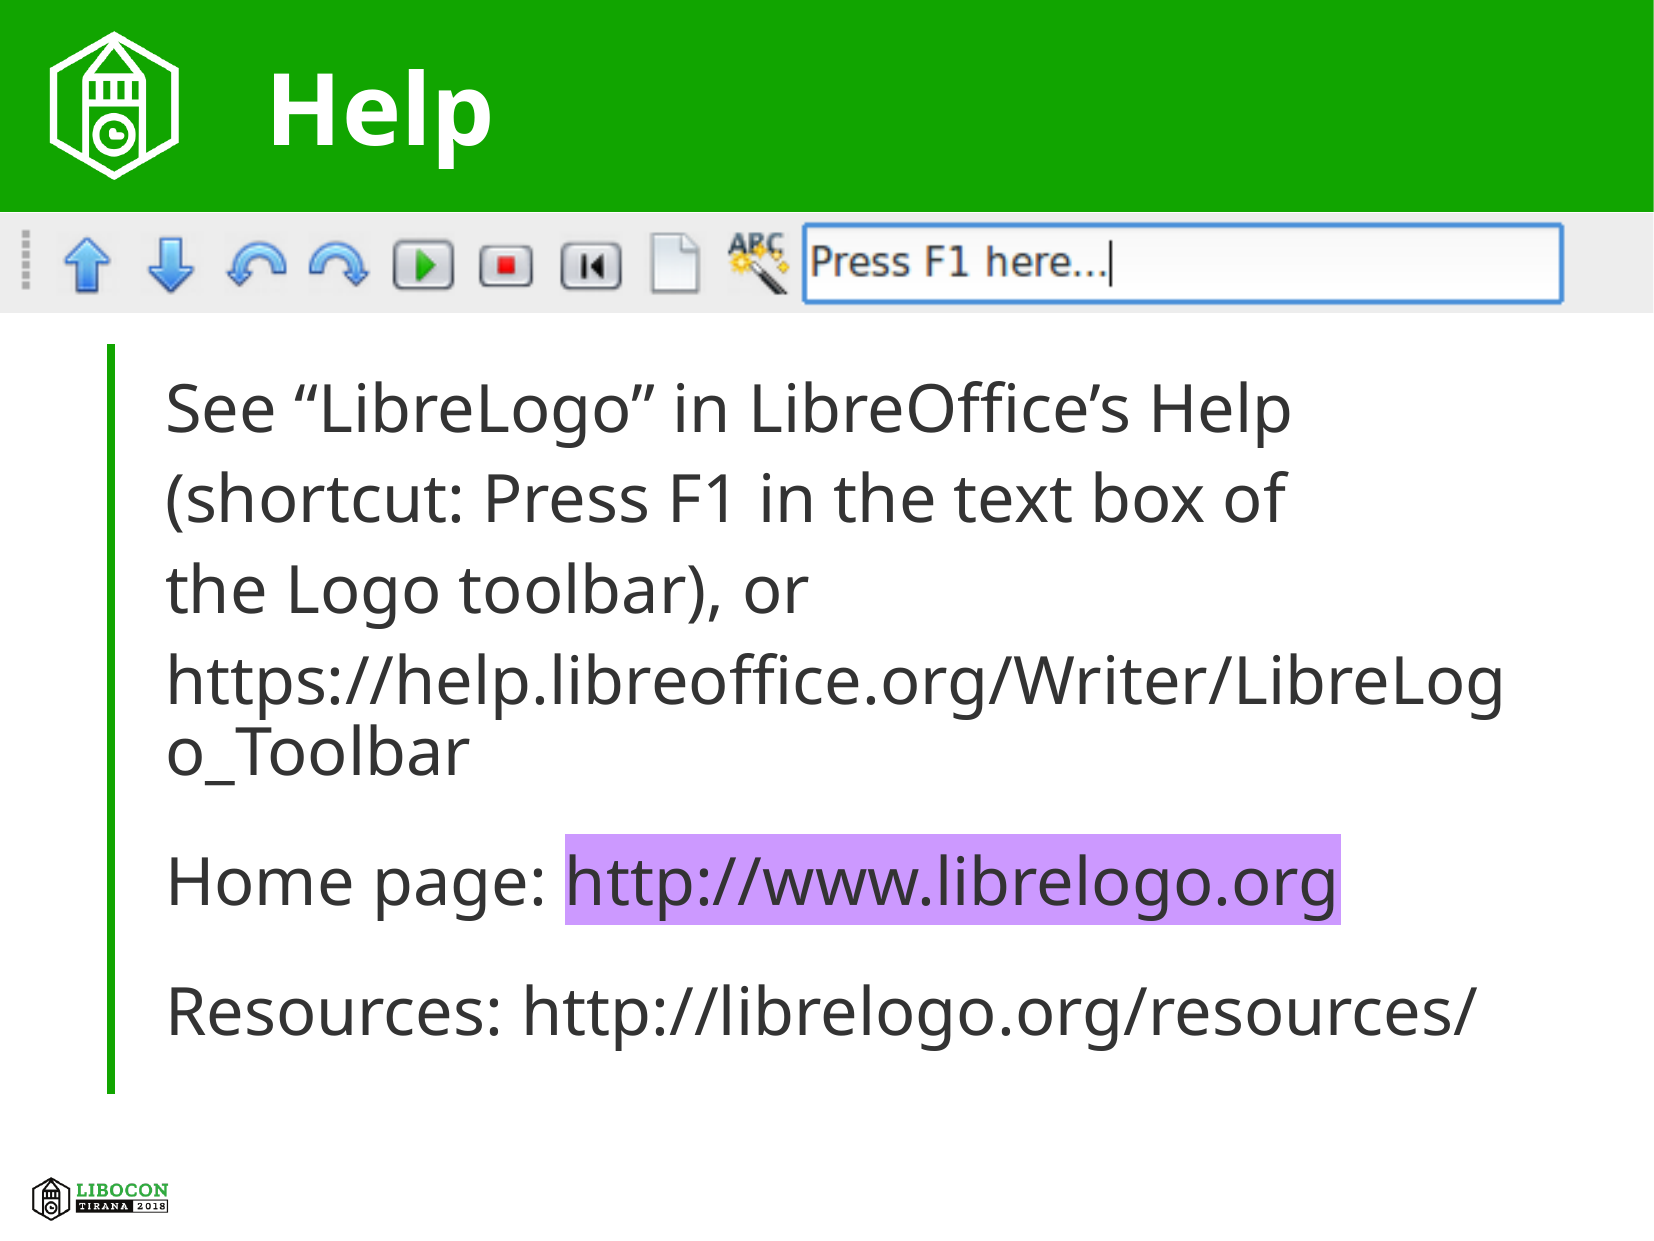

# Help
See “LibreLogo” in LibreOffice’s Help
(shortcut: Press F1 in the text box of
the Logo toolbar), or
https://help.libreoffice.org/Writer/LibreLogo_Toolbar
Home page: http://www.librelogo.org
Resources: http://librelogo.org/resources/